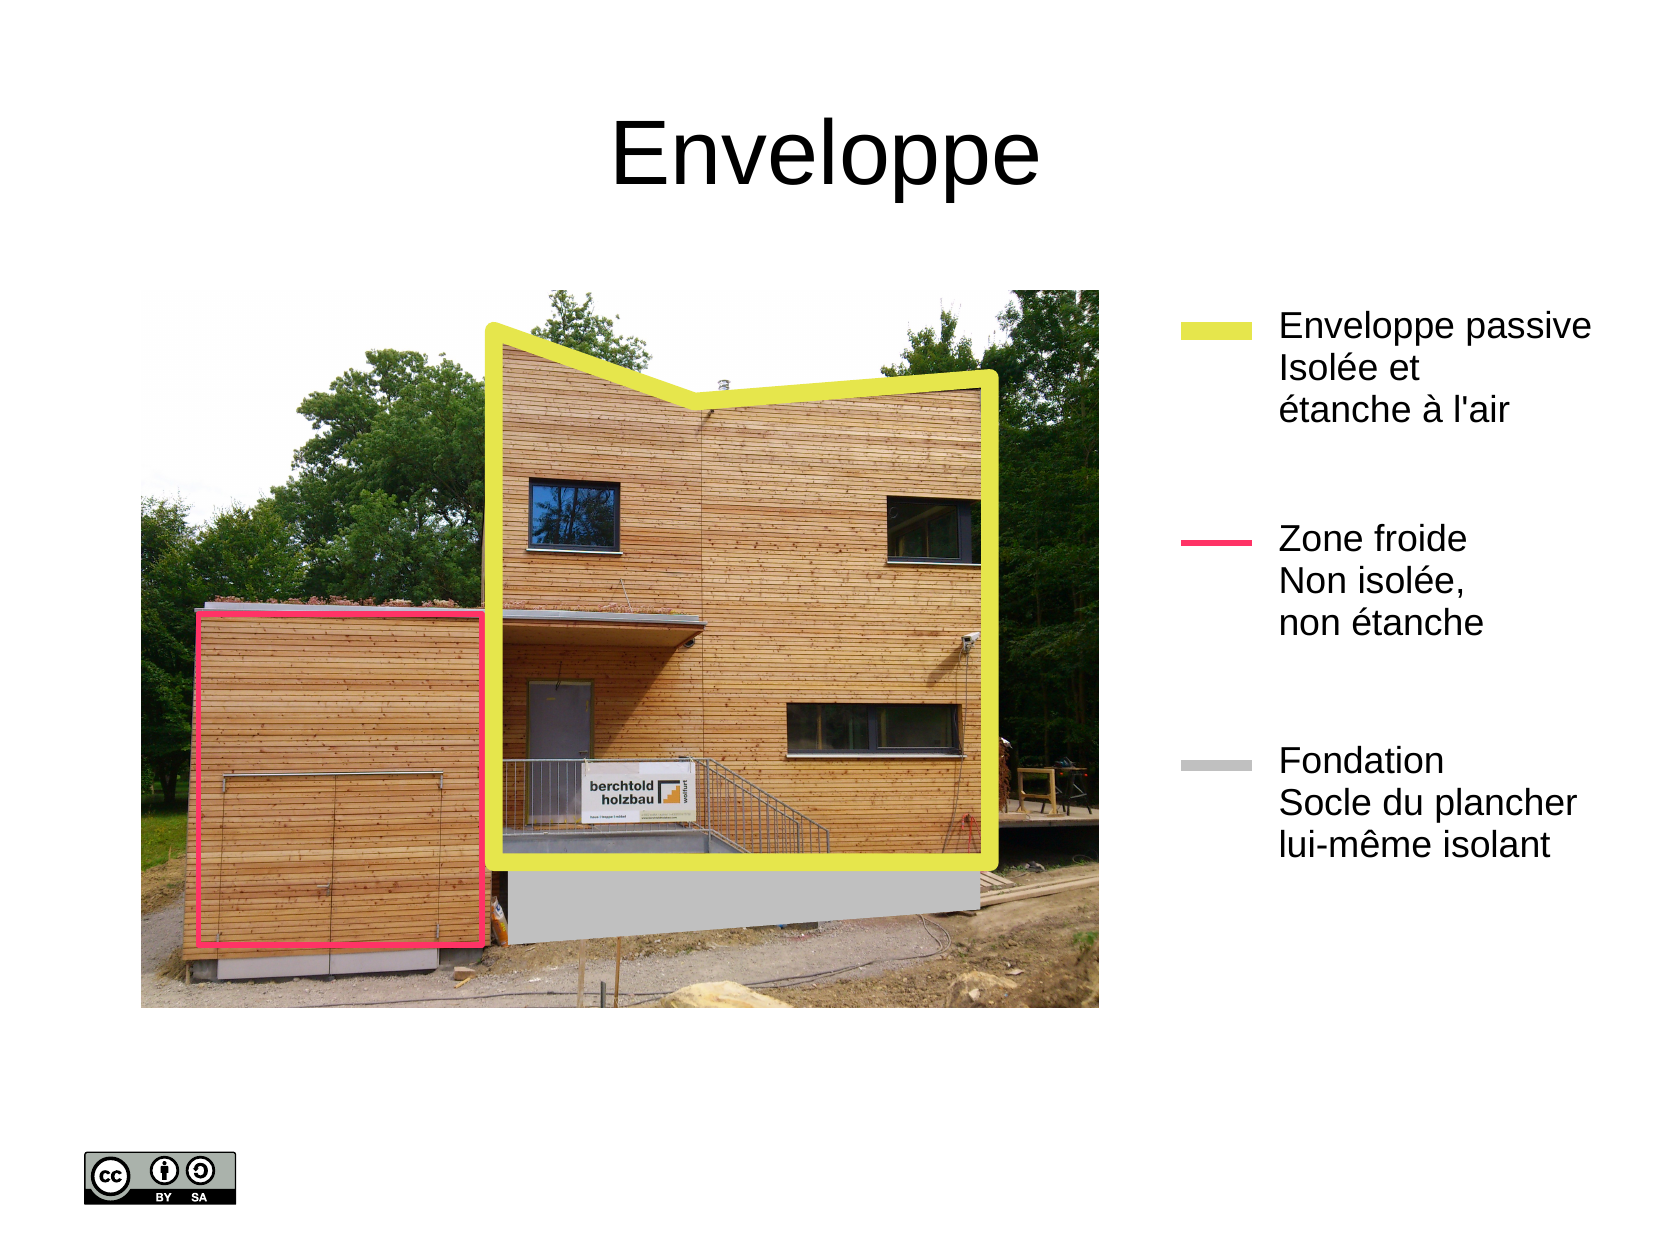

# Enveloppe
Enveloppe passive
Isolée et
étanche à l'air
Zone froide
Non isolée,
non étanche
Fondation
Socle du plancher
lui-même isolant